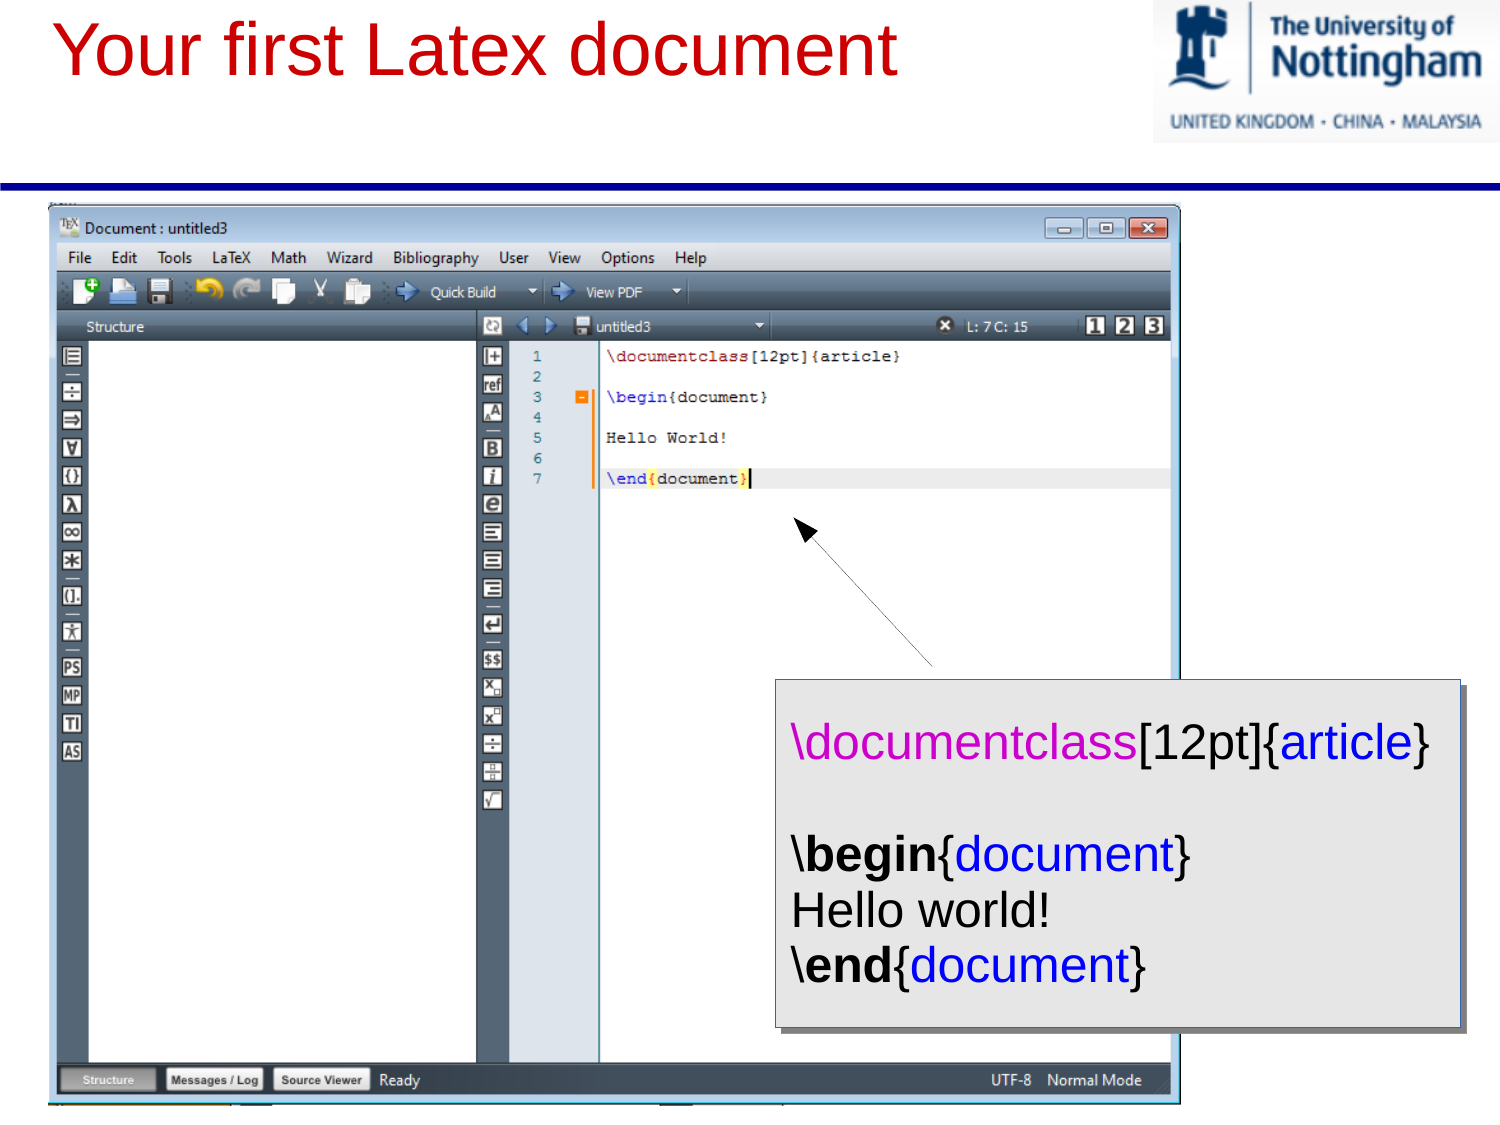

Your first Latex document
\documentclass[12pt]{article}
\begin{document}
Hello world!
\end{document}